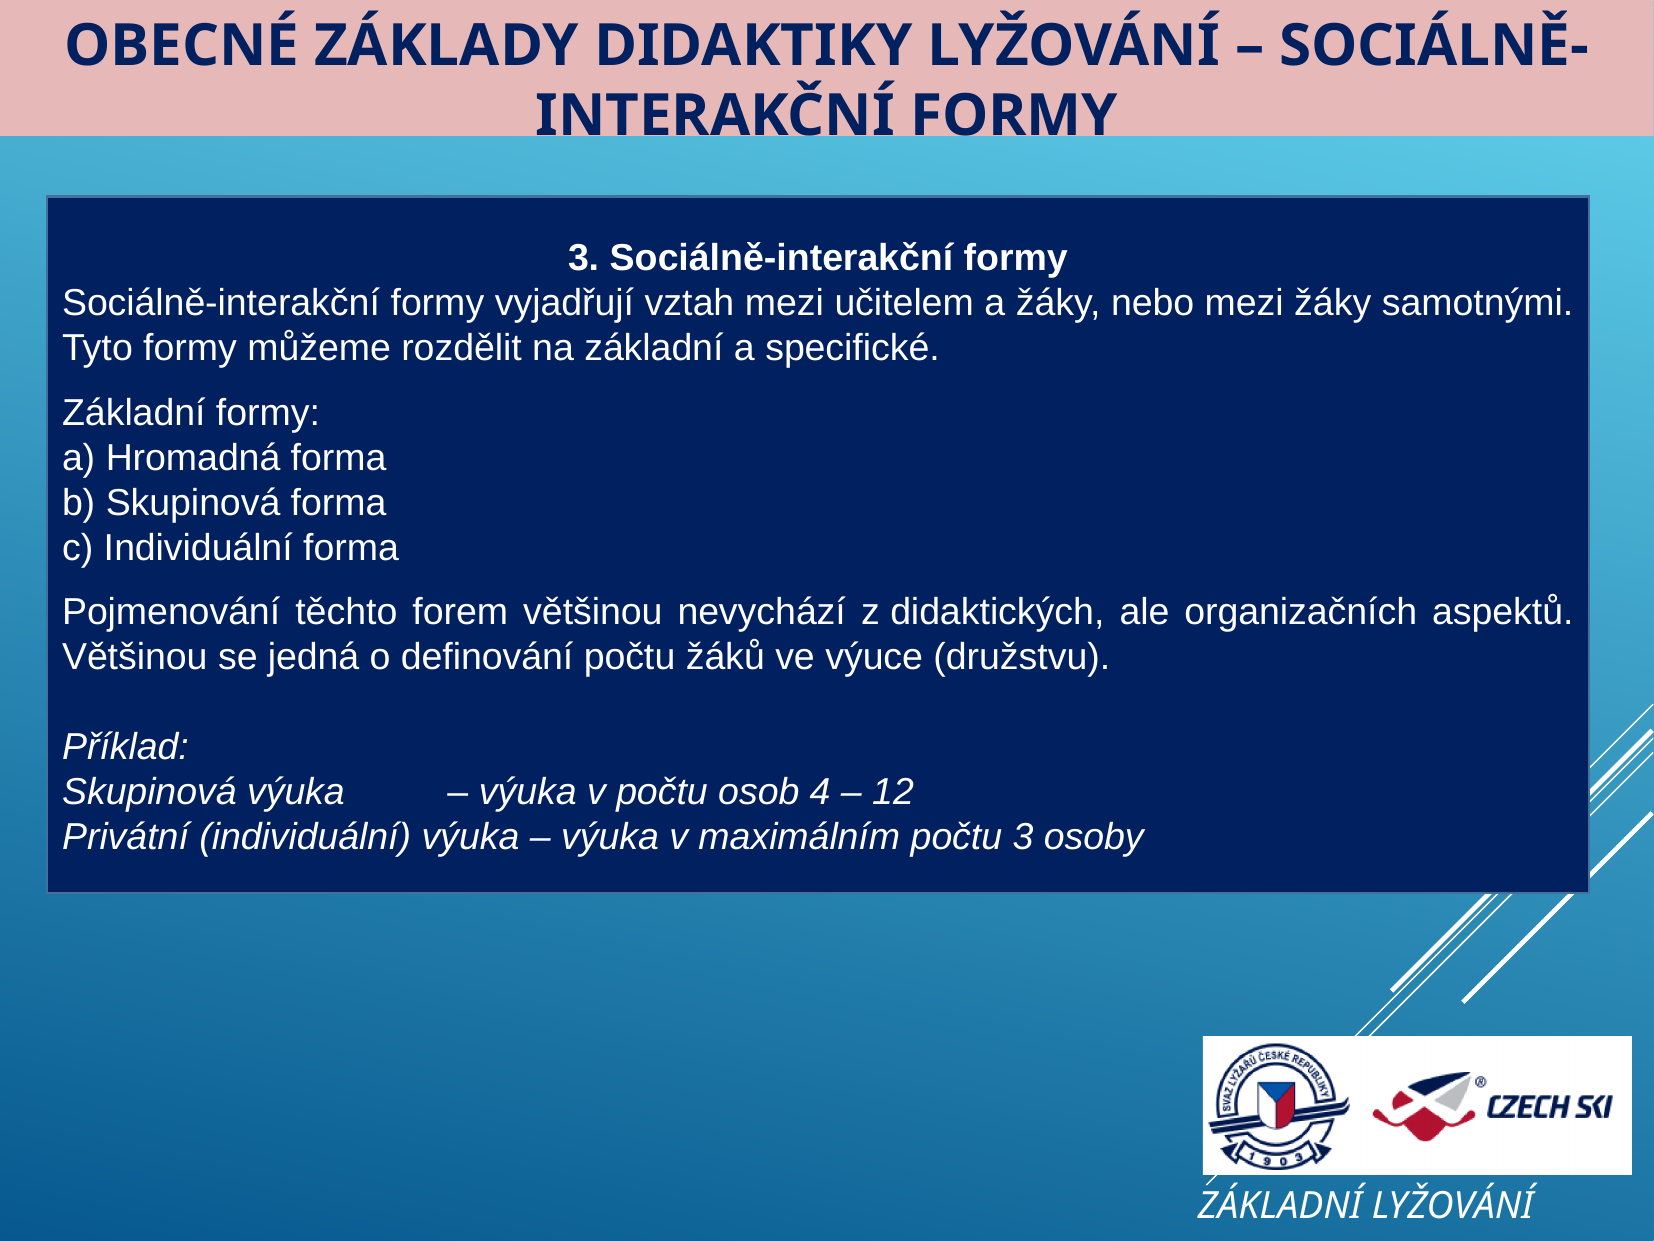

# Obecné základy didaktiky lyžování – sociálně-interakční formy
3. Sociálně-interakční formy
Sociálně-interakční formy vyjadřují vztah mezi učitelem a žáky, nebo mezi žáky samotnými. Tyto formy můžeme rozdělit na základní a specifické.
Základní formy:
a) Hromadná forma
b) Skupinová forma
c) Individuální forma
Pojmenování těchto forem většinou nevychází z didaktických, ale organizačních aspektů. Většinou se jedná o definování počtu žáků ve výuce (družstvu).
Příklad:
Skupinová výuka		 – výuka v počtu osob 4 – 12
Privátní (individuální) výuka – výuka v maximálním počtu 3 osoby
ZÁKLADNÍ LYŽOVÁNÍ